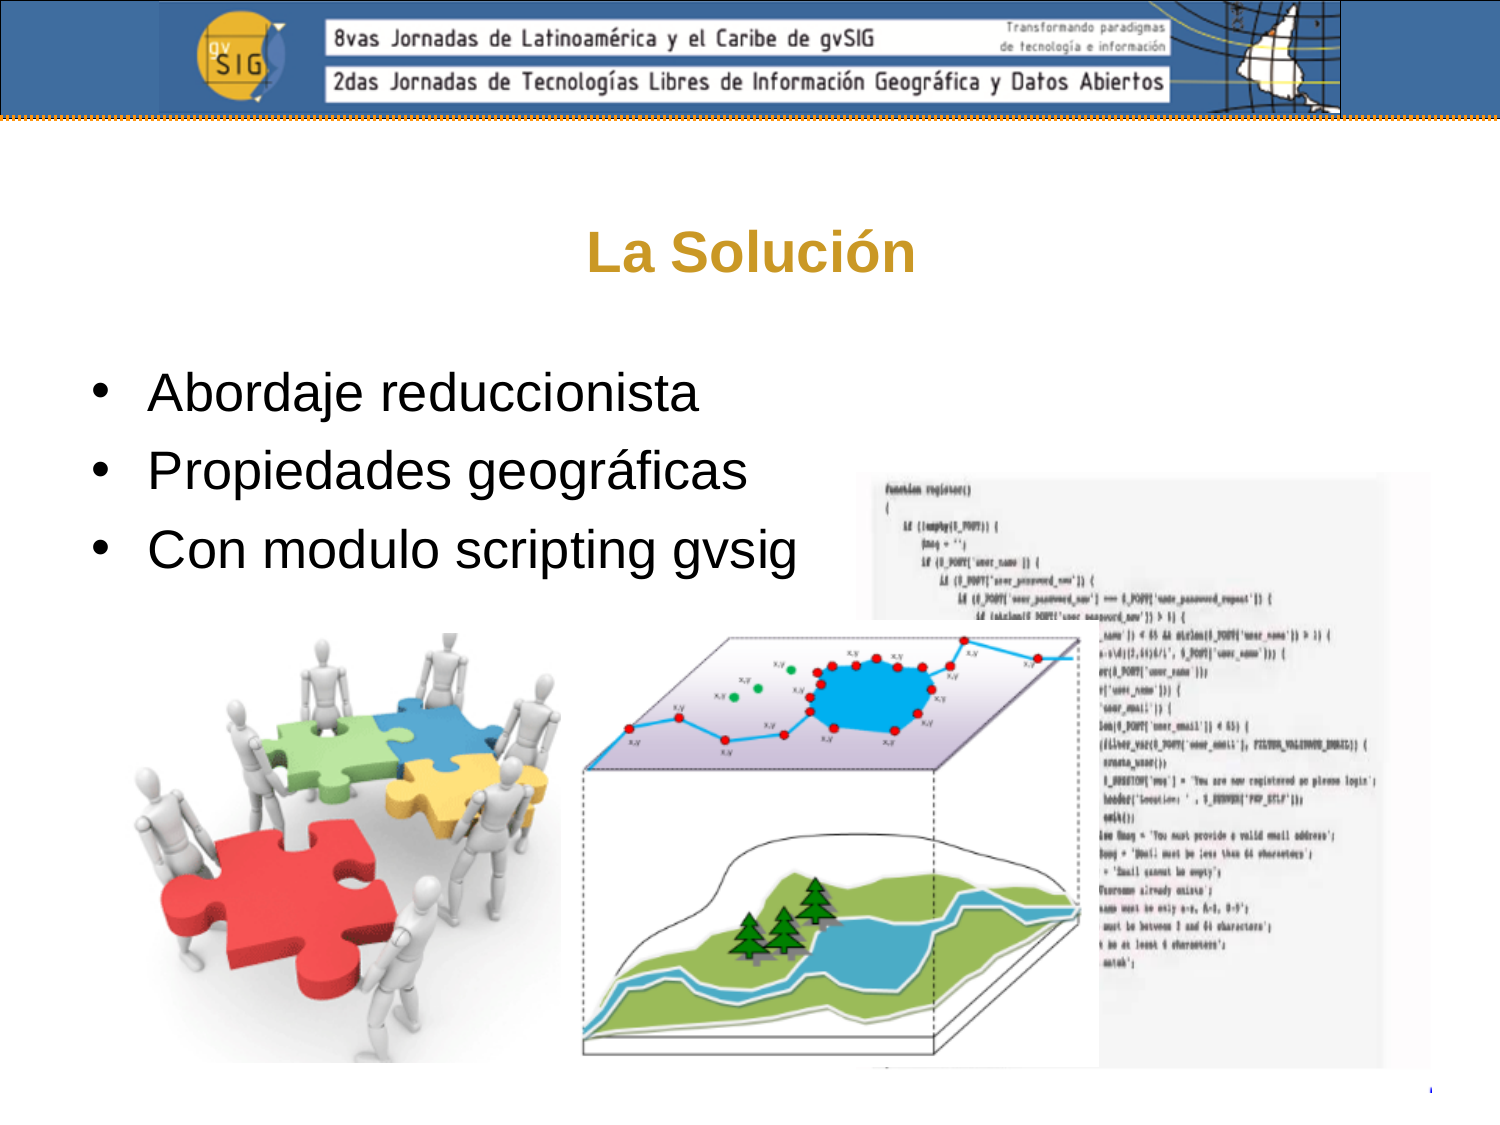

# La Solución
Abordaje reduccionista
Propiedades geográficas
Con modulo scripting gvsig